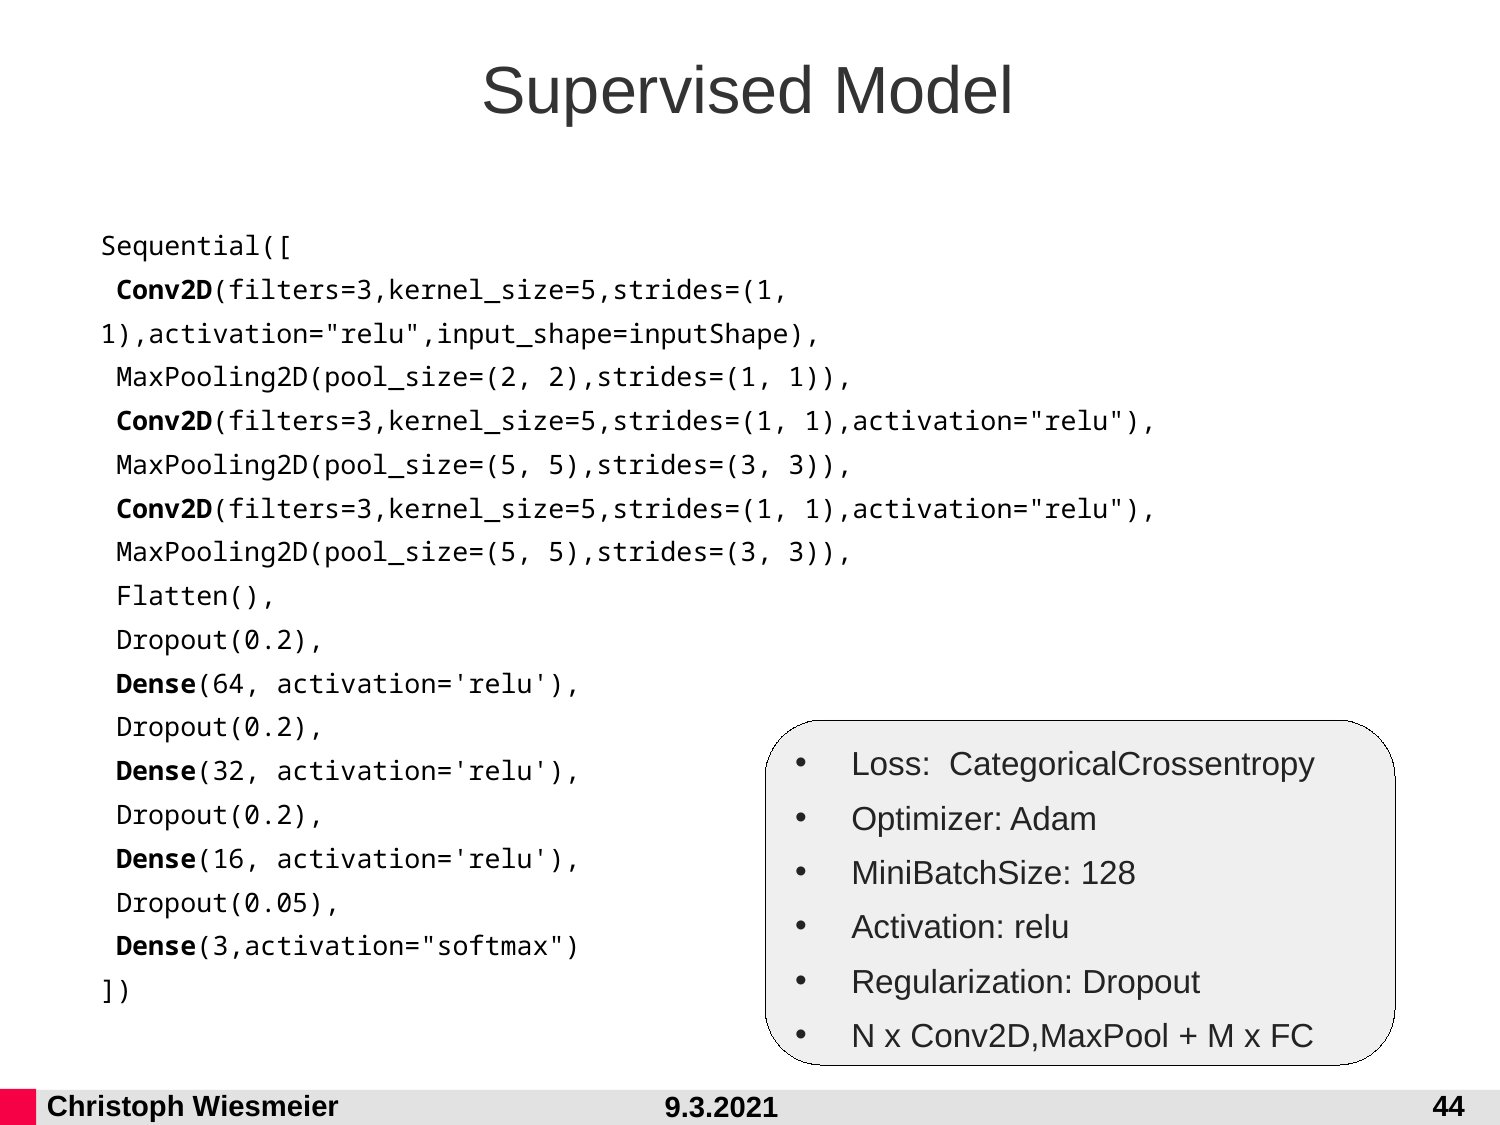

# Supervised Model
Sequential([
 Conv2D(filters=3,kernel_size=5,strides=(1, 1),activation="relu",input_shape=inputShape),
 MaxPooling2D(pool_size=(2, 2),strides=(1, 1)),
 Conv2D(filters=3,kernel_size=5,strides=(1, 1),activation="relu"),
 MaxPooling2D(pool_size=(5, 5),strides=(3, 3)),
 Conv2D(filters=3,kernel_size=5,strides=(1, 1),activation="relu"),
 MaxPooling2D(pool_size=(5, 5),strides=(3, 3)),
 Flatten(),
 Dropout(0.2),
 Dense(64, activation='relu'),
 Dropout(0.2),
 Dense(32, activation='relu'),
 Dropout(0.2),
 Dense(16, activation='relu'),
 Dropout(0.05),
 Dense(3,activation="softmax")
])
Loss: CategoricalCrossentropy
Optimizer: Adam
MiniBatchSize: 128
Activation: relu
Regularization: Dropout
N x Conv2D,MaxPool + M x FC